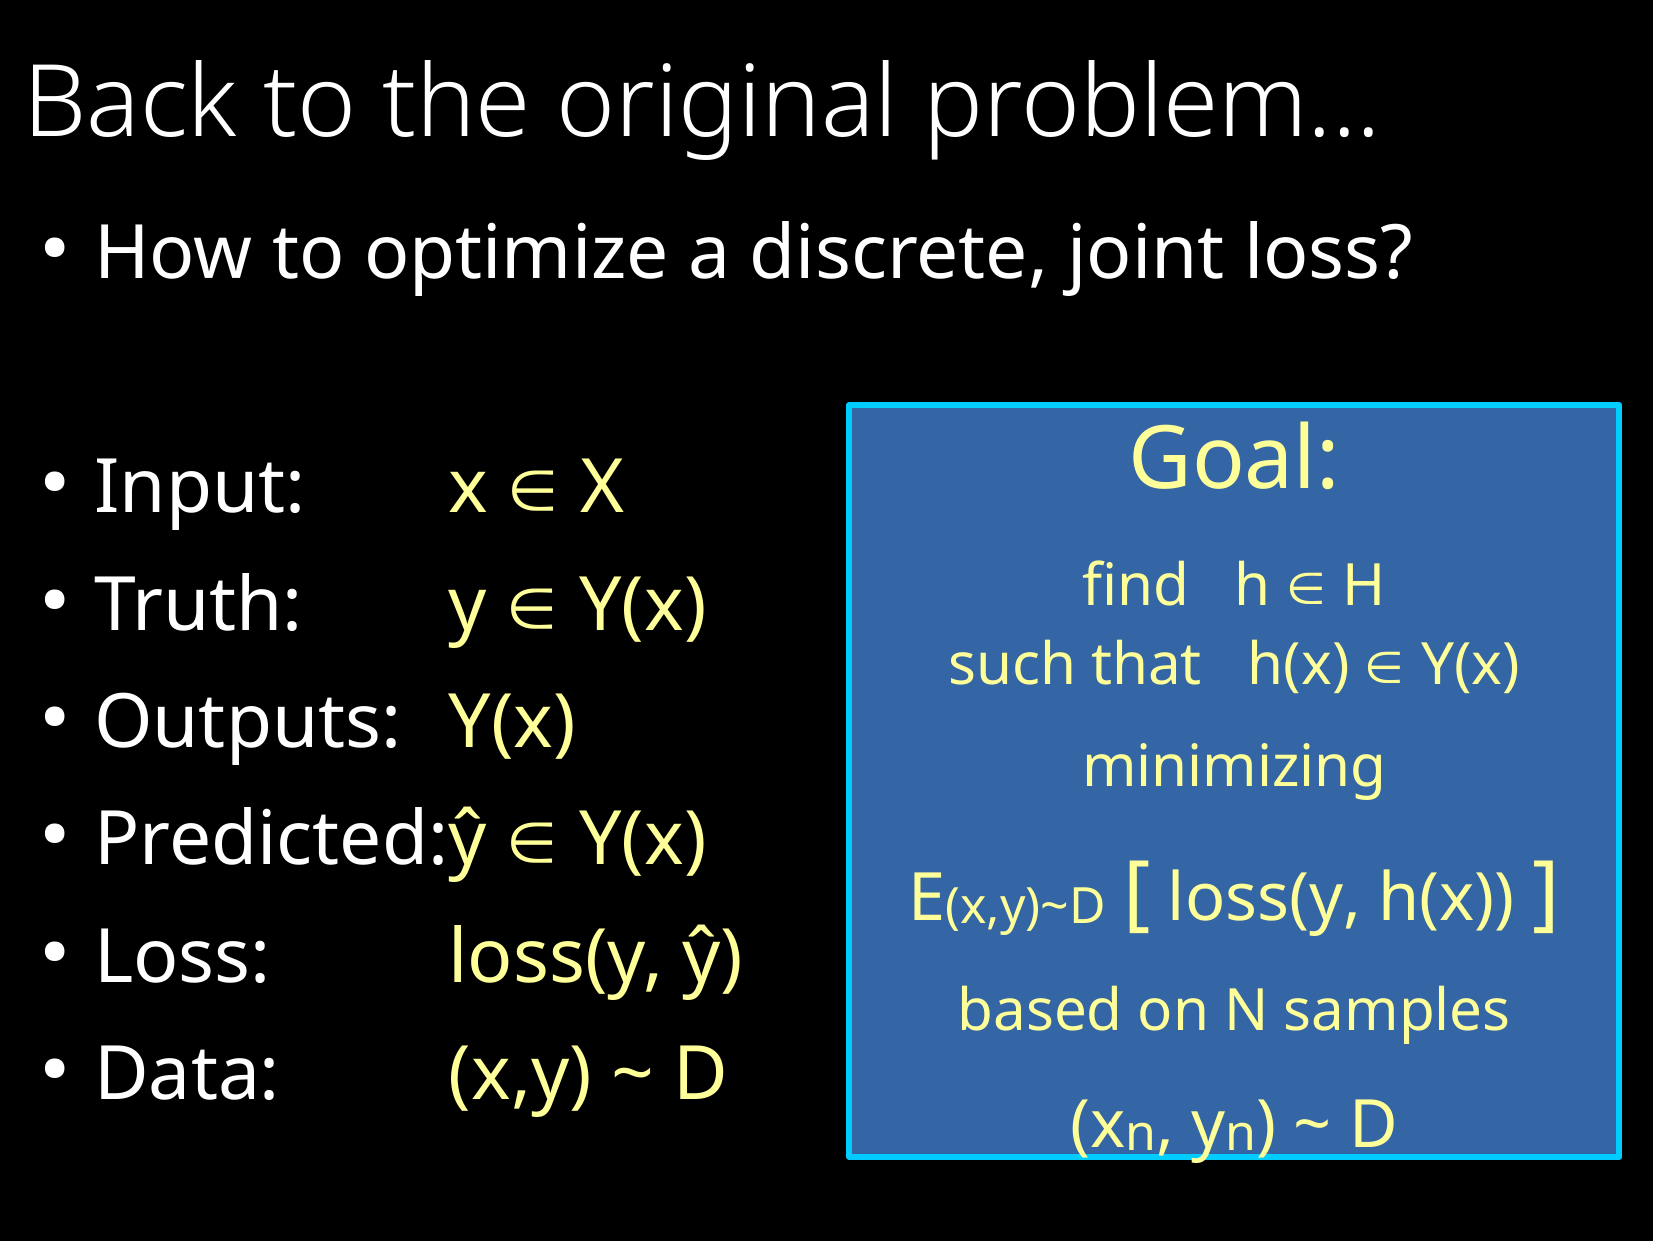

# Back to the original problem...
How to optimize a discrete, joint loss?
Input:		x Î X
Truth:		y Î Y(x)
Outputs:	Y(x)
Predicted:	ŷ Î Y(x)
Loss:		loss(y, ŷ)
Data:		(x,y) ~ D
Goal:
find h Î H
such that h(x) Î Y(x)
minimizing
E(x,y)~D [ loss(y, h(x)) ]
based on N samples
(xn, yn) ~ D